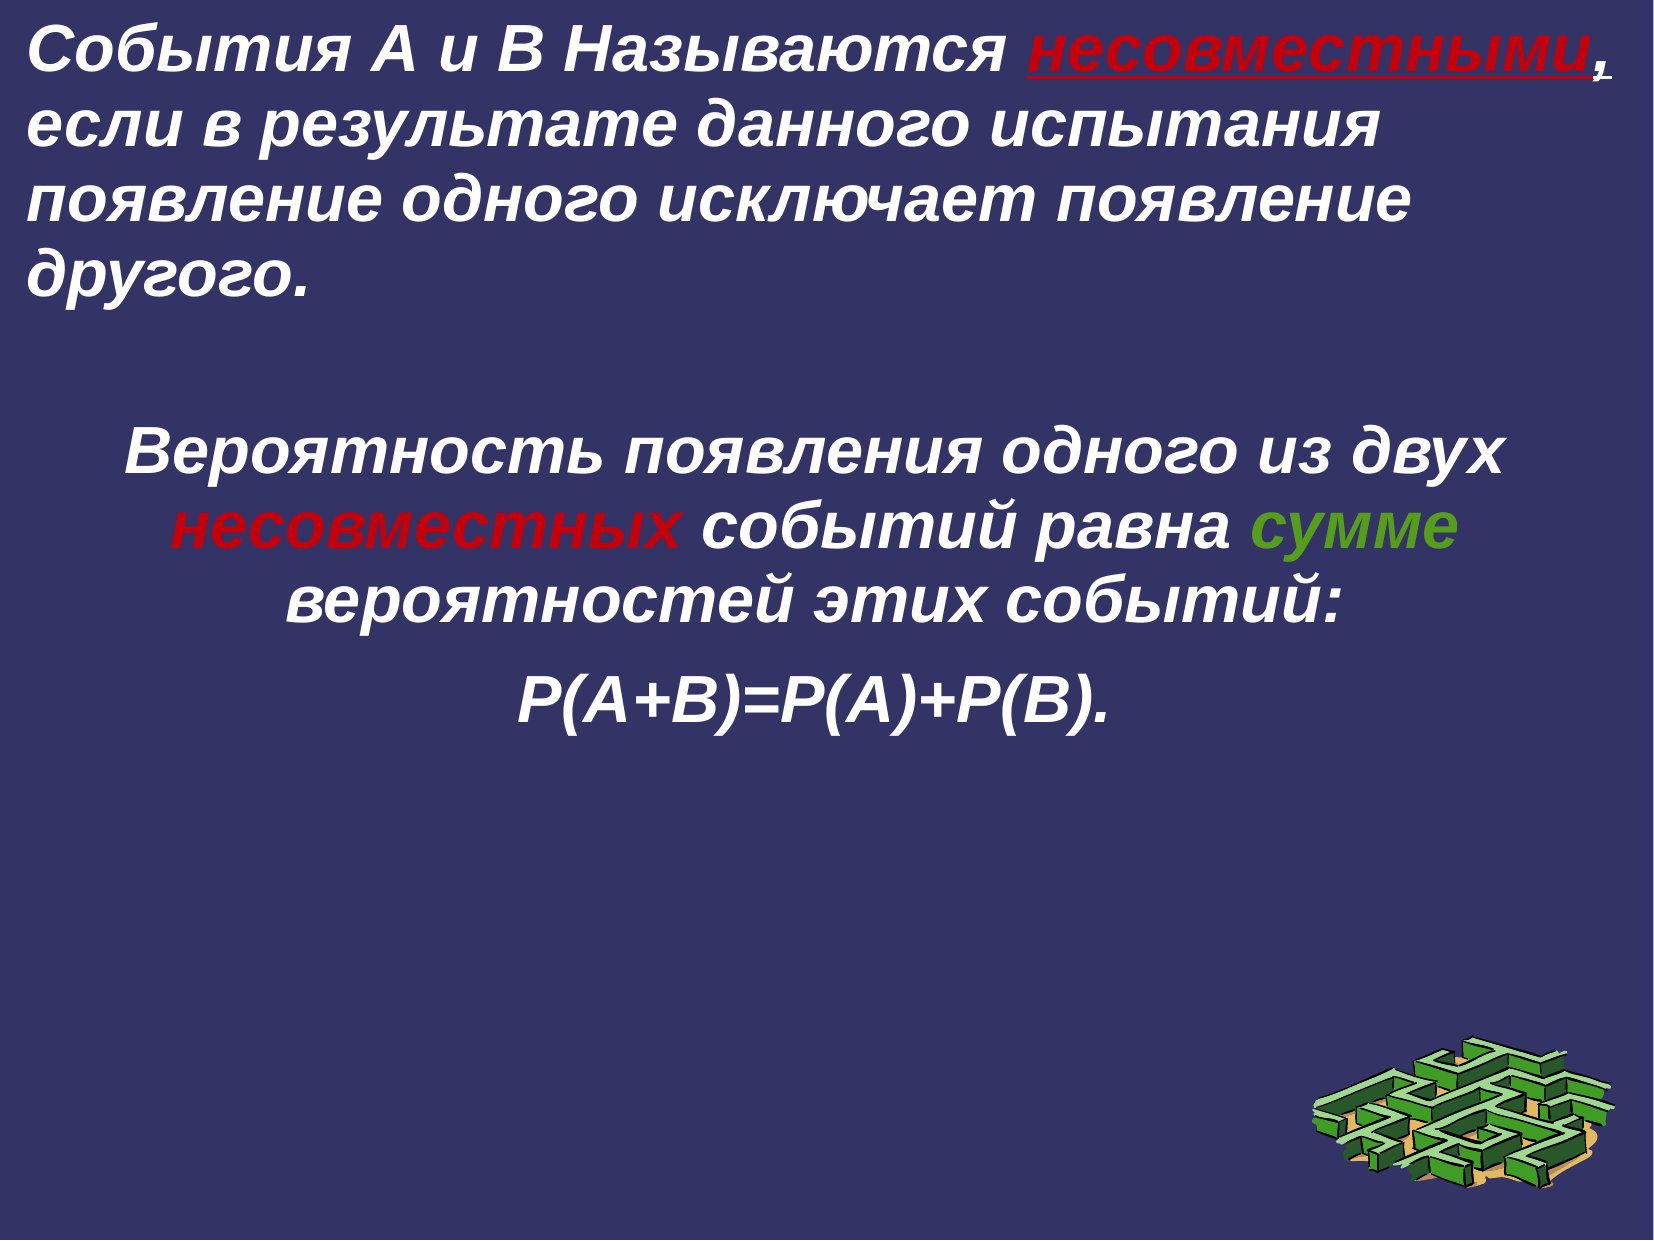

События А и В Называются несовместными, если в результате данного испытания появление одного исключает появление другого.
Вероятность появления одного из двух несовместных событий равна сумме вероятностей этих событий:
Р(А+В)=Р(А)+Р(В).